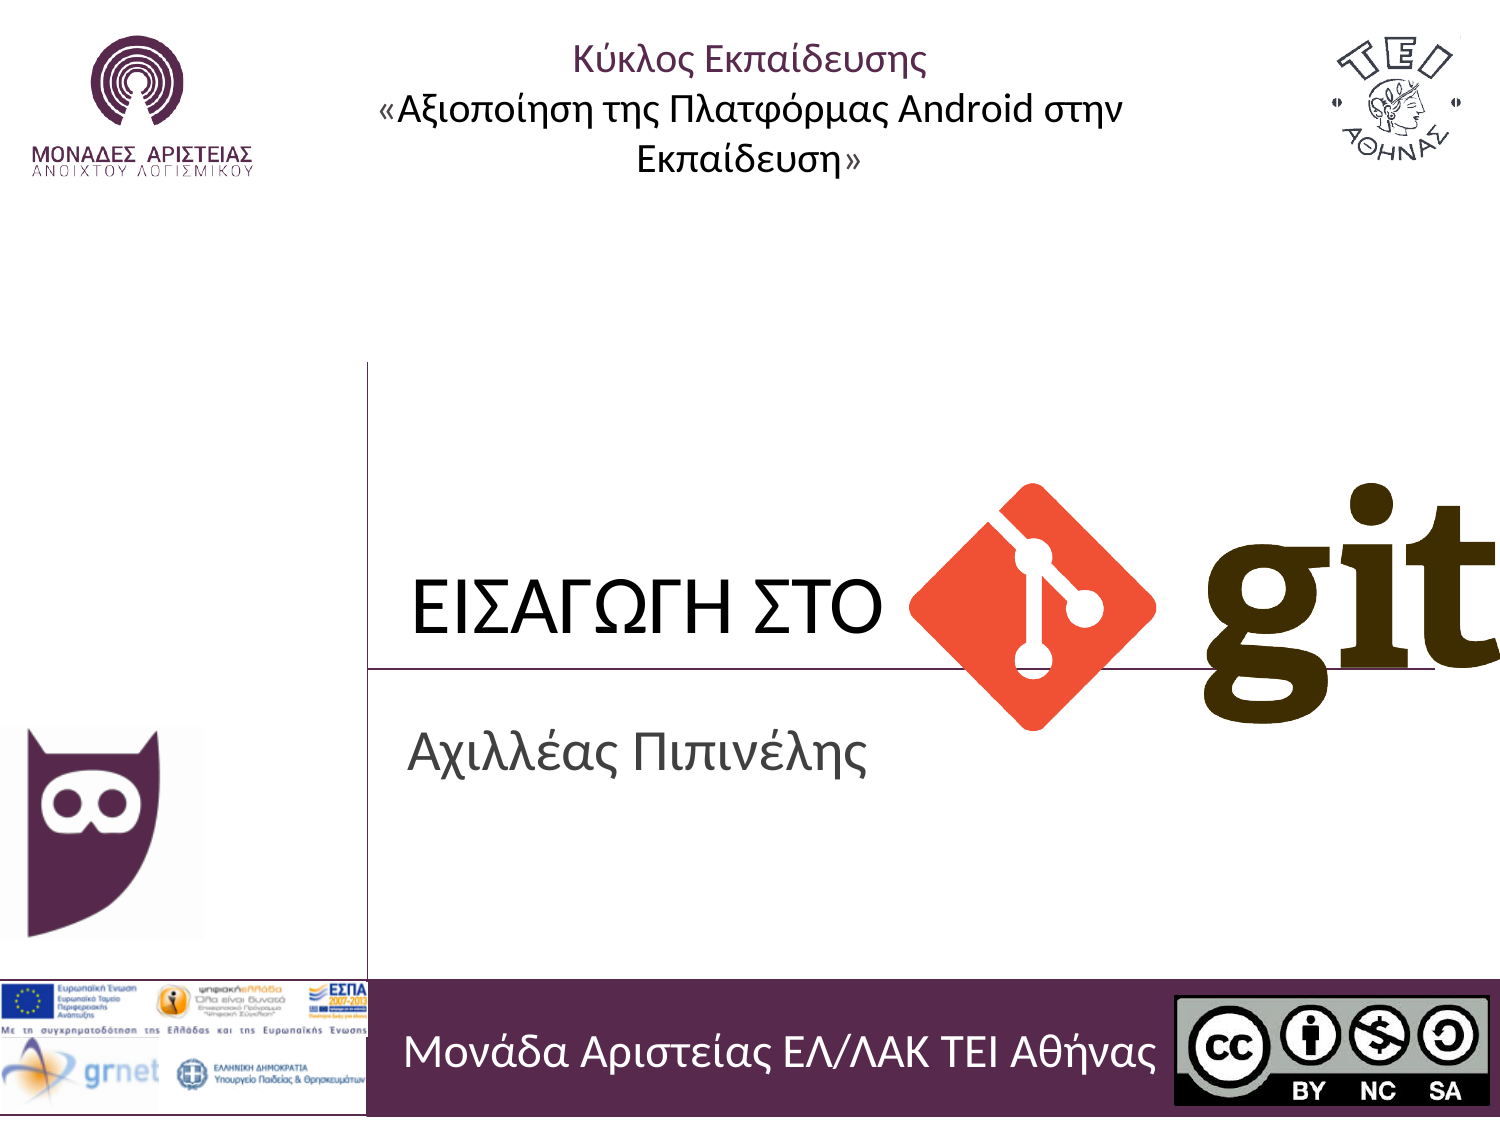

Κύκλος Εκπαίδευσης
«Αξιοποίηση της Πλατφόρμας Android στην Εκπαίδευση»
# Εισαγωγή στο
Αχιλλέας Πιπινέλης
Μονάδα Αριστείας ΕΛ/ΛΑΚ ΤΕΙ Αθήνας